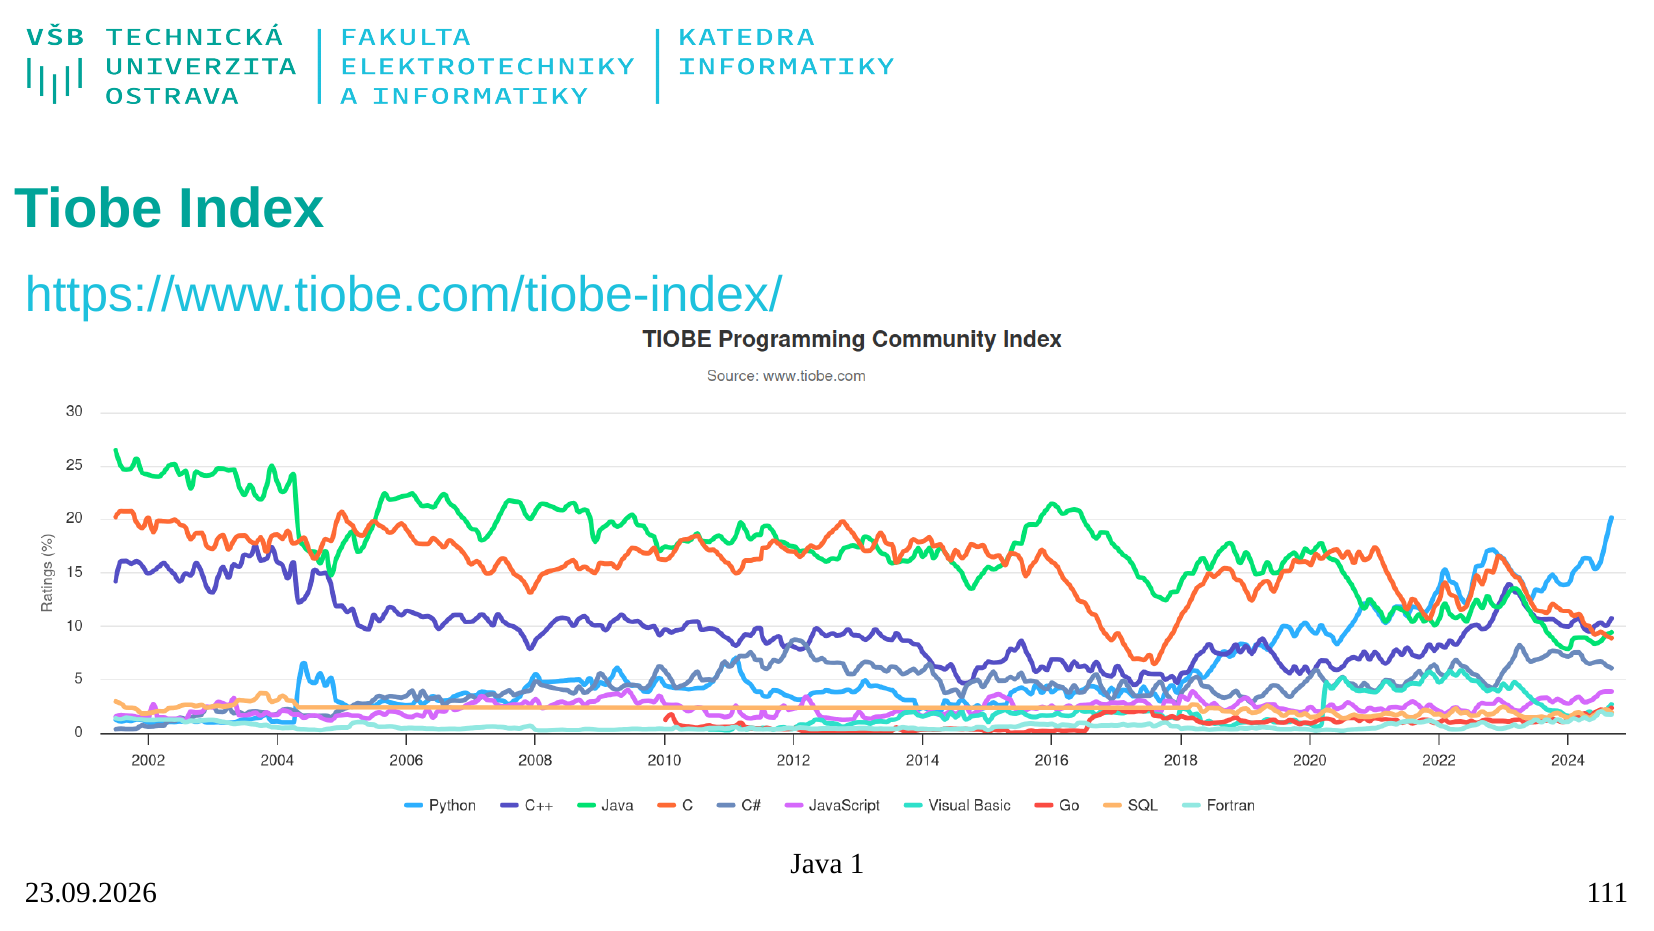

# Tiobe Index
https://www.tiobe.com/tiobe-index/
Java 1
111